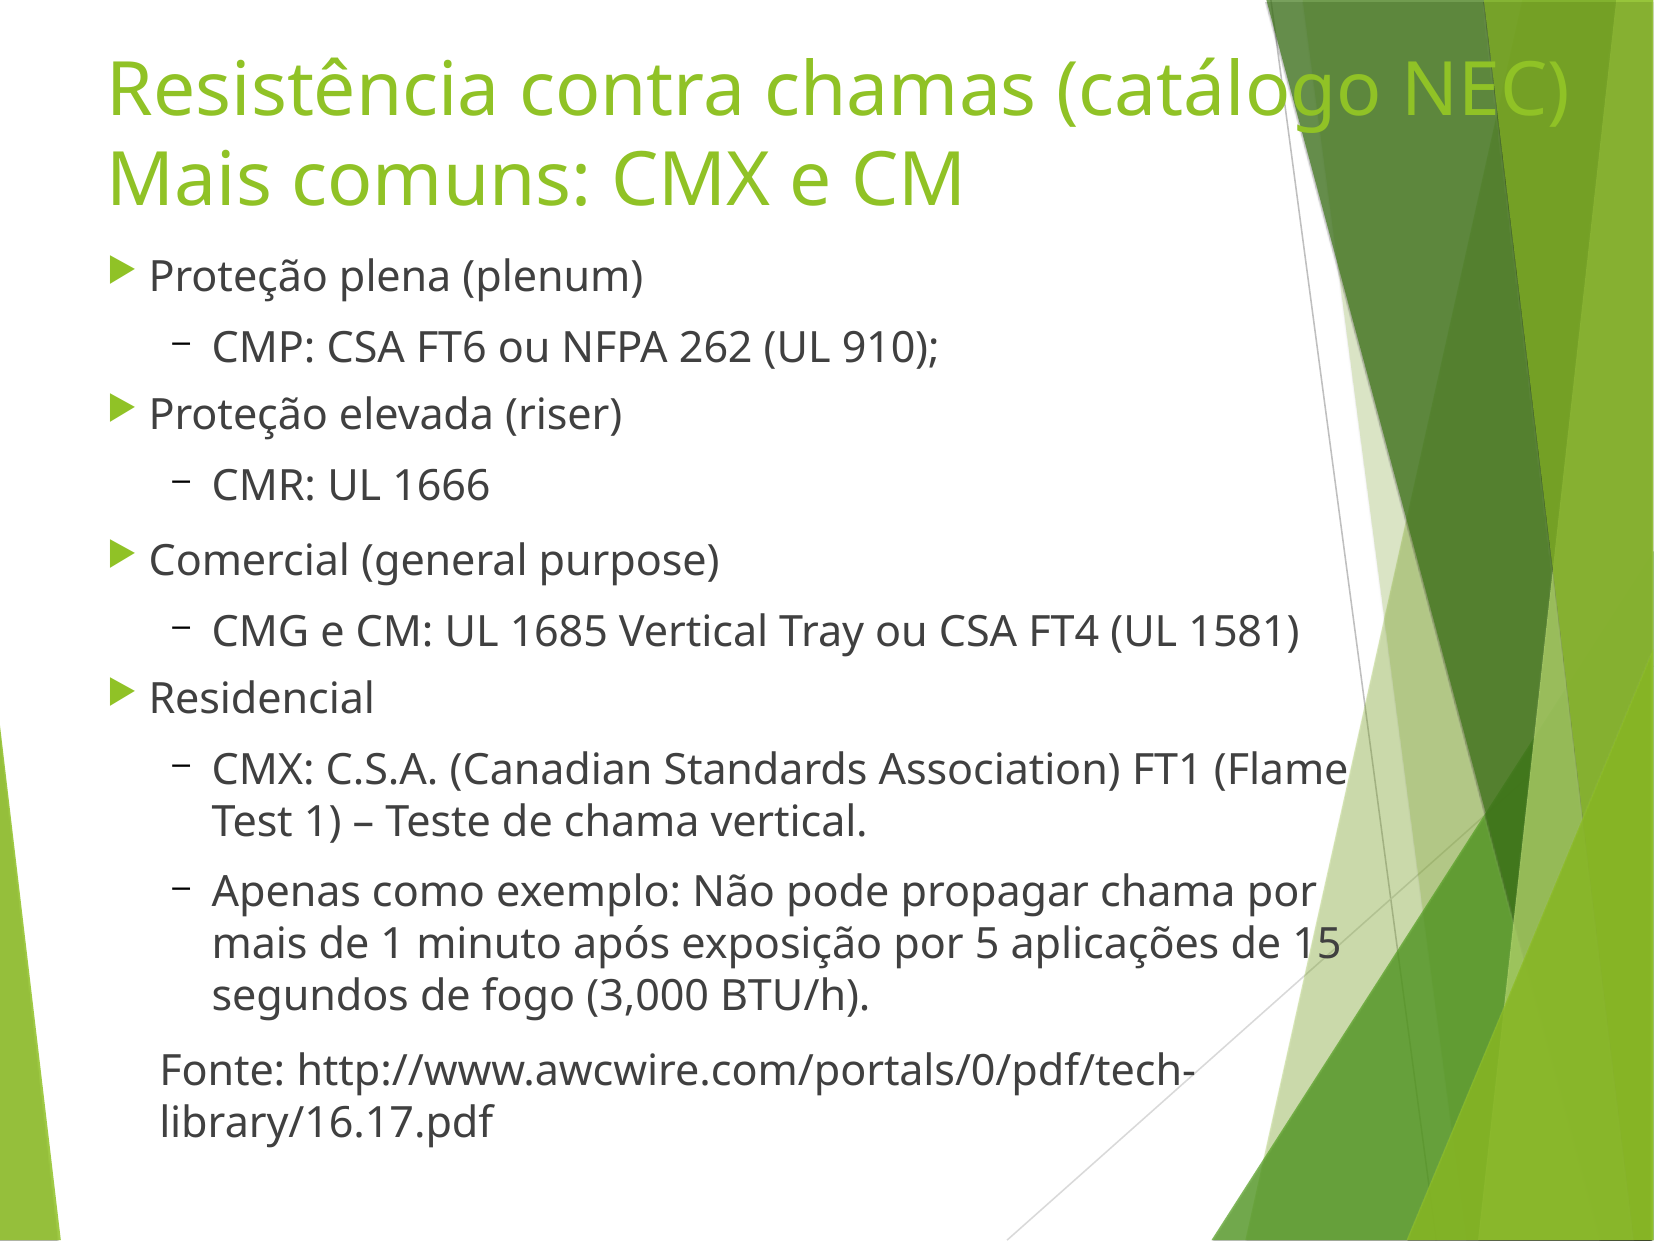

# Resistência contra chamas (catálogo NEC) Mais comuns: CMX e CM
Proteção plena (plenum)
CMP: CSA FT6 ou NFPA 262 (UL 910);
Proteção elevada (riser)
CMR: UL 1666
Comercial (general purpose)
CMG e CM: UL 1685 Vertical Tray ou CSA FT4 (UL 1581)
Residencial
CMX: C.S.A. (Canadian Standards Association) FT1 (Flame Test 1) – Teste de chama vertical.
Apenas como exemplo: Não pode propagar chama por mais de 1 minuto após exposição por 5 aplicações de 15 segundos de fogo (3,000 BTU/h).
Fonte: http://www.awcwire.com/portals/0/pdf/tech-library/16.17.pdf